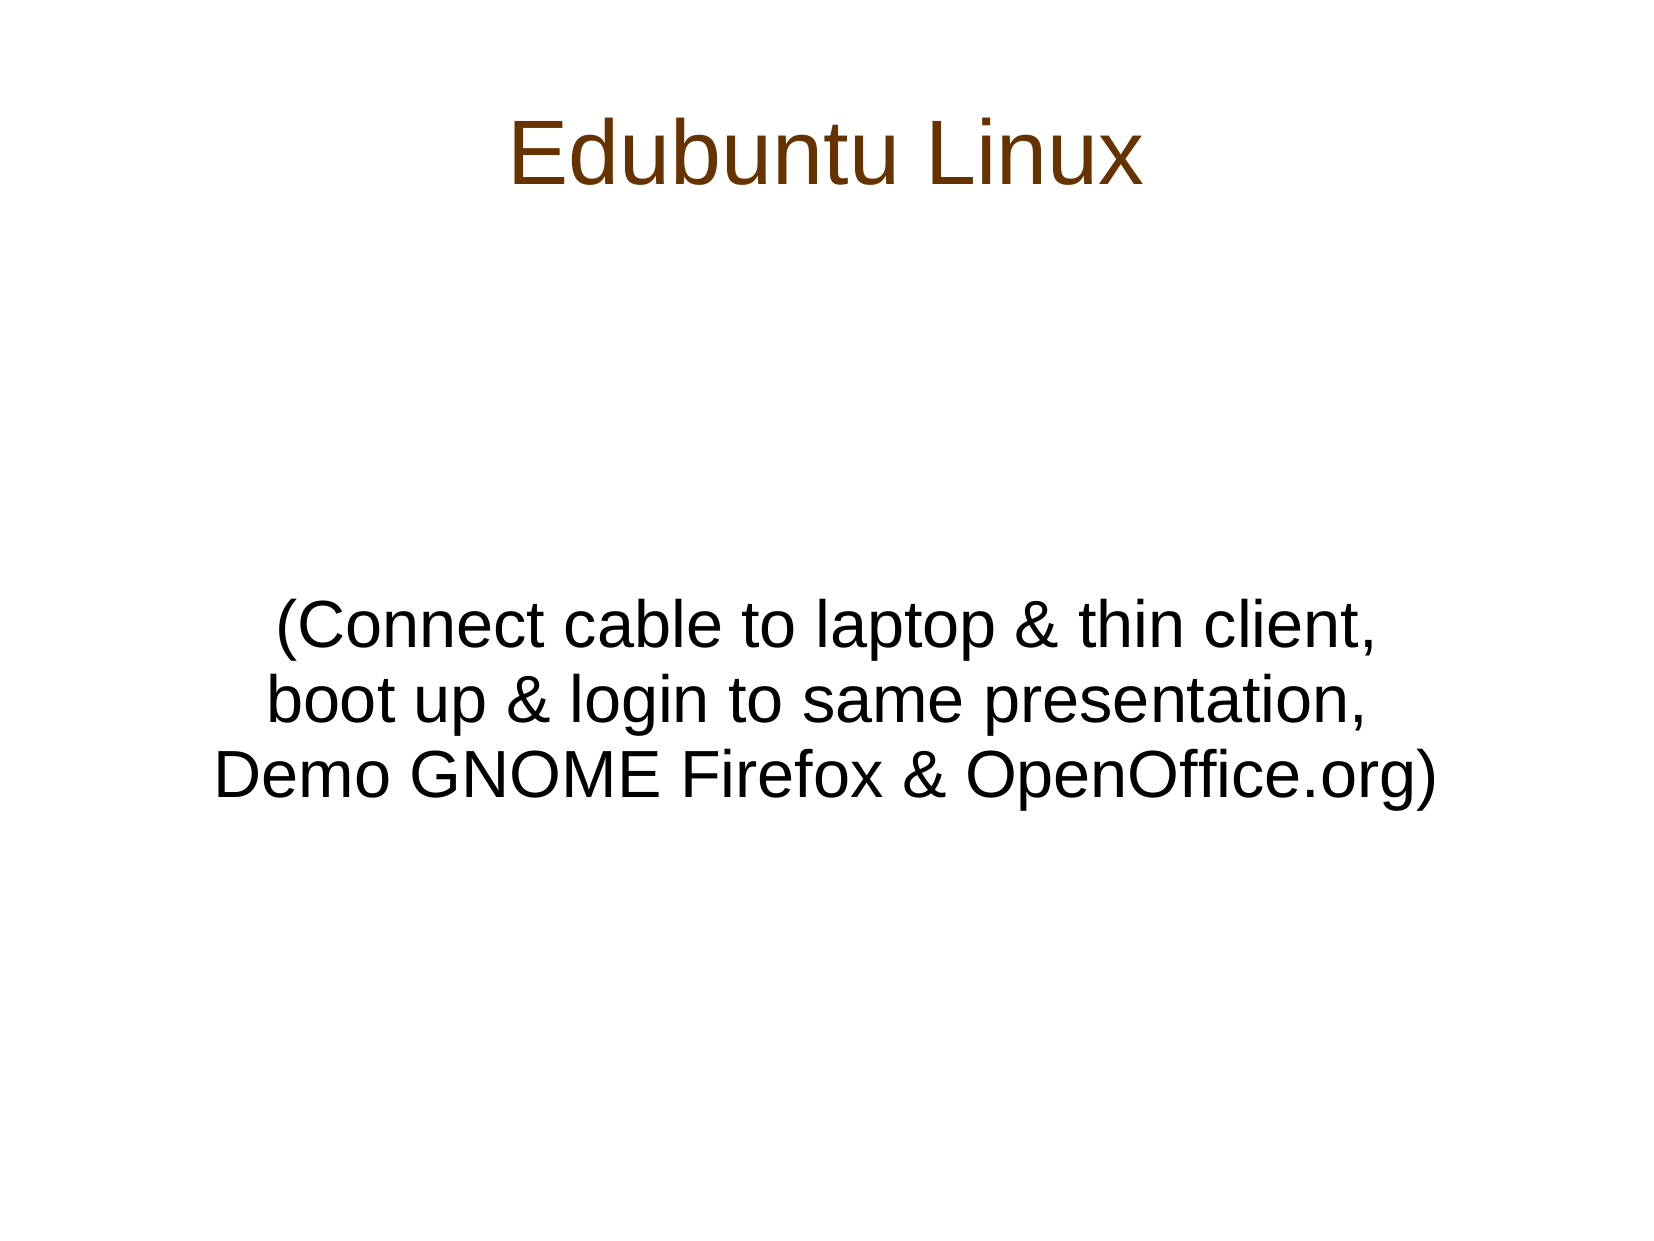

# Edubuntu Linux
(Connect cable to laptop & thin client,
boot up & login to same presentation,
Demo GNOME Firefox & OpenOffice.org)